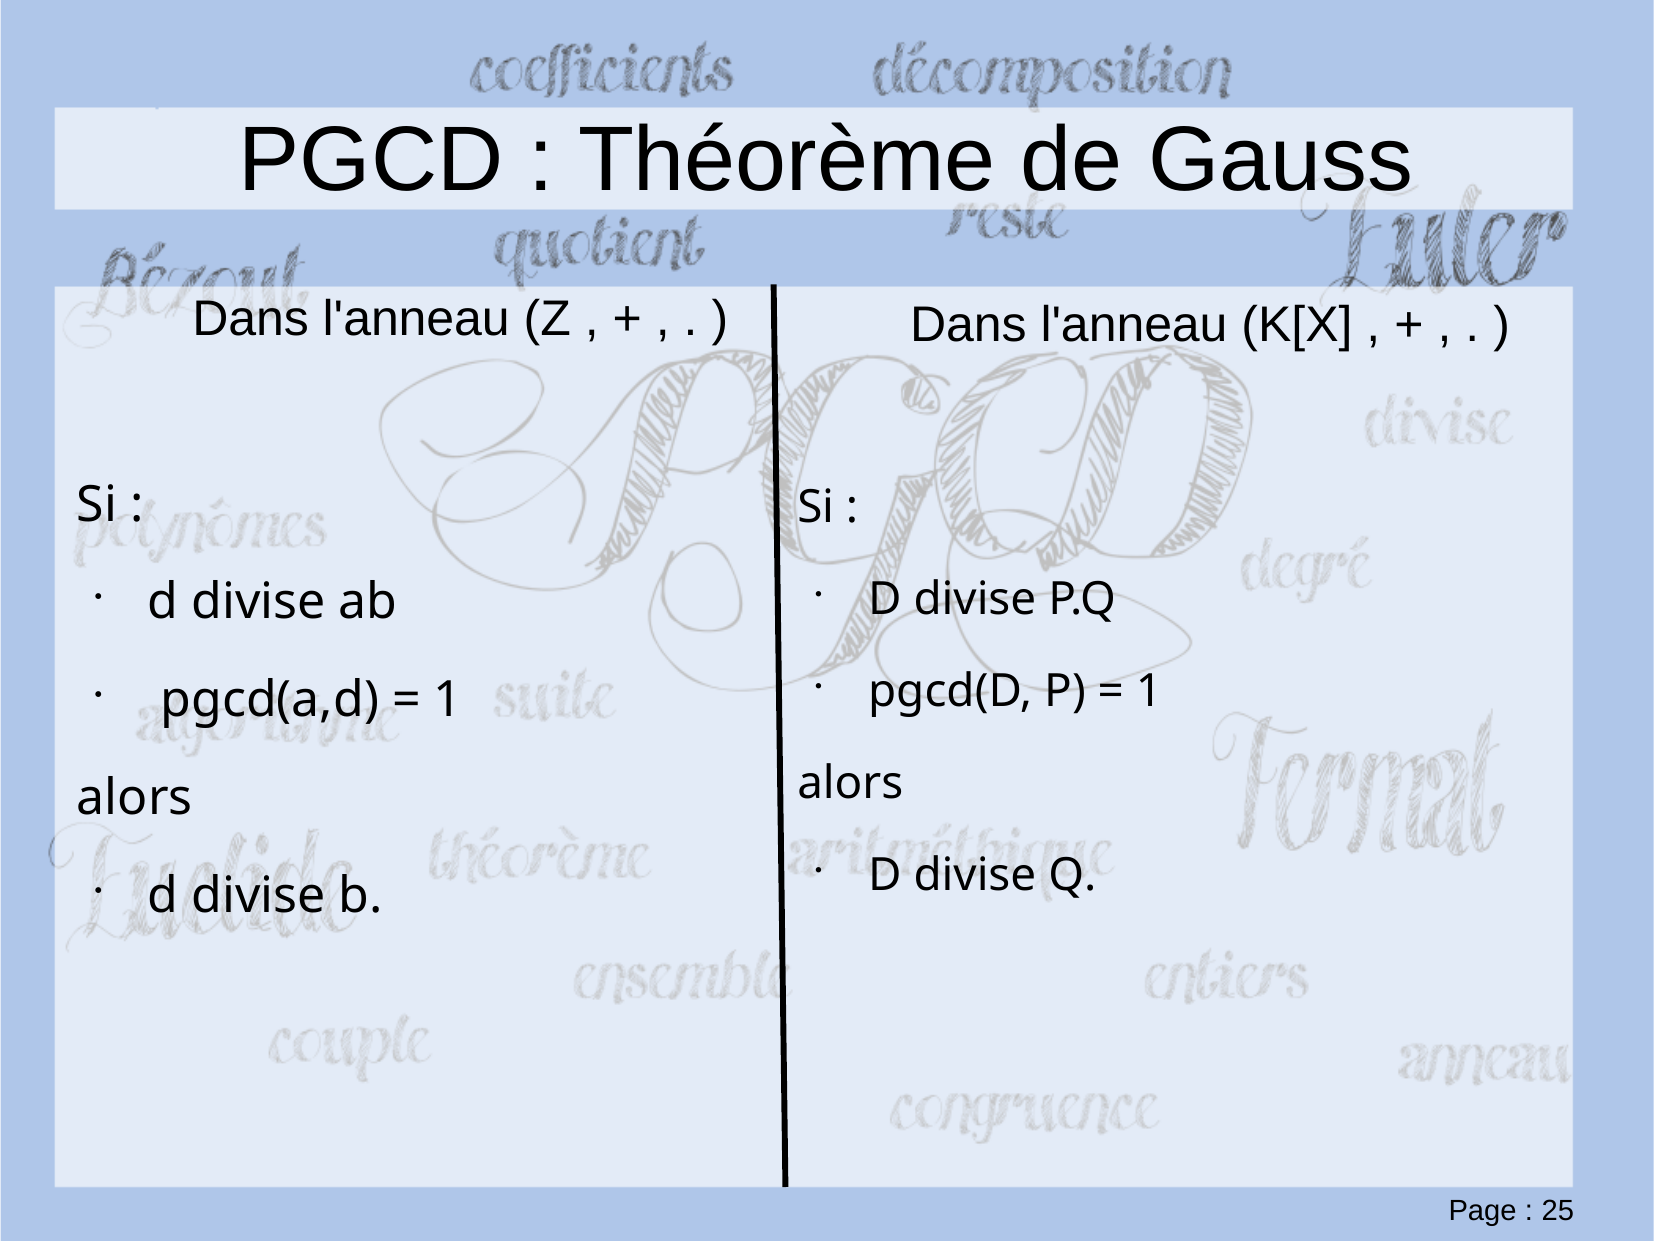

# PGCD : Théorème de Gauss
Dans l'anneau (Z , + , . )
Si :
d divise ab
 pgcd(a,d) = 1
alors
d divise b.
Dans l'anneau (K[X] , + , . )
Si :
D divise P.Q
pgcd(D, P) = 1
alors
D divise Q.